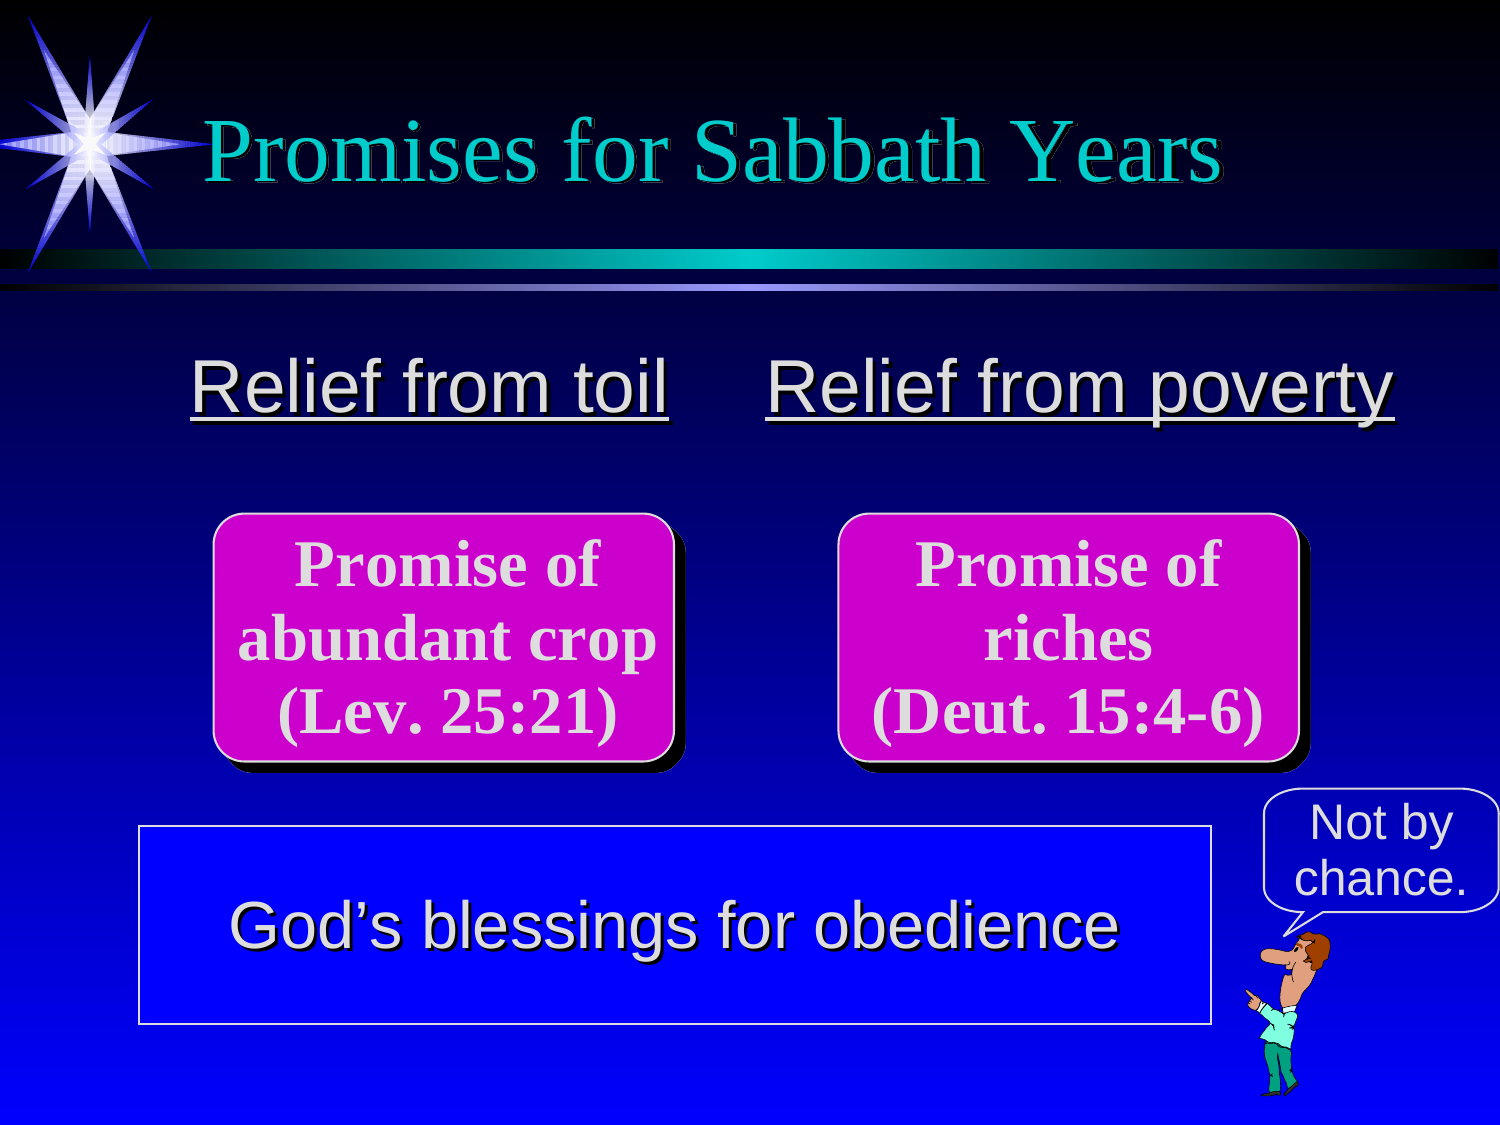

# Promises for Sabbath Years
Relief from toil
Relief from poverty
Promise of
abundant crop
(Lev. 25:21)
Promise of
riches
(Deut. 15:4-6)
Not by
chance.
God’s blessings for obedience